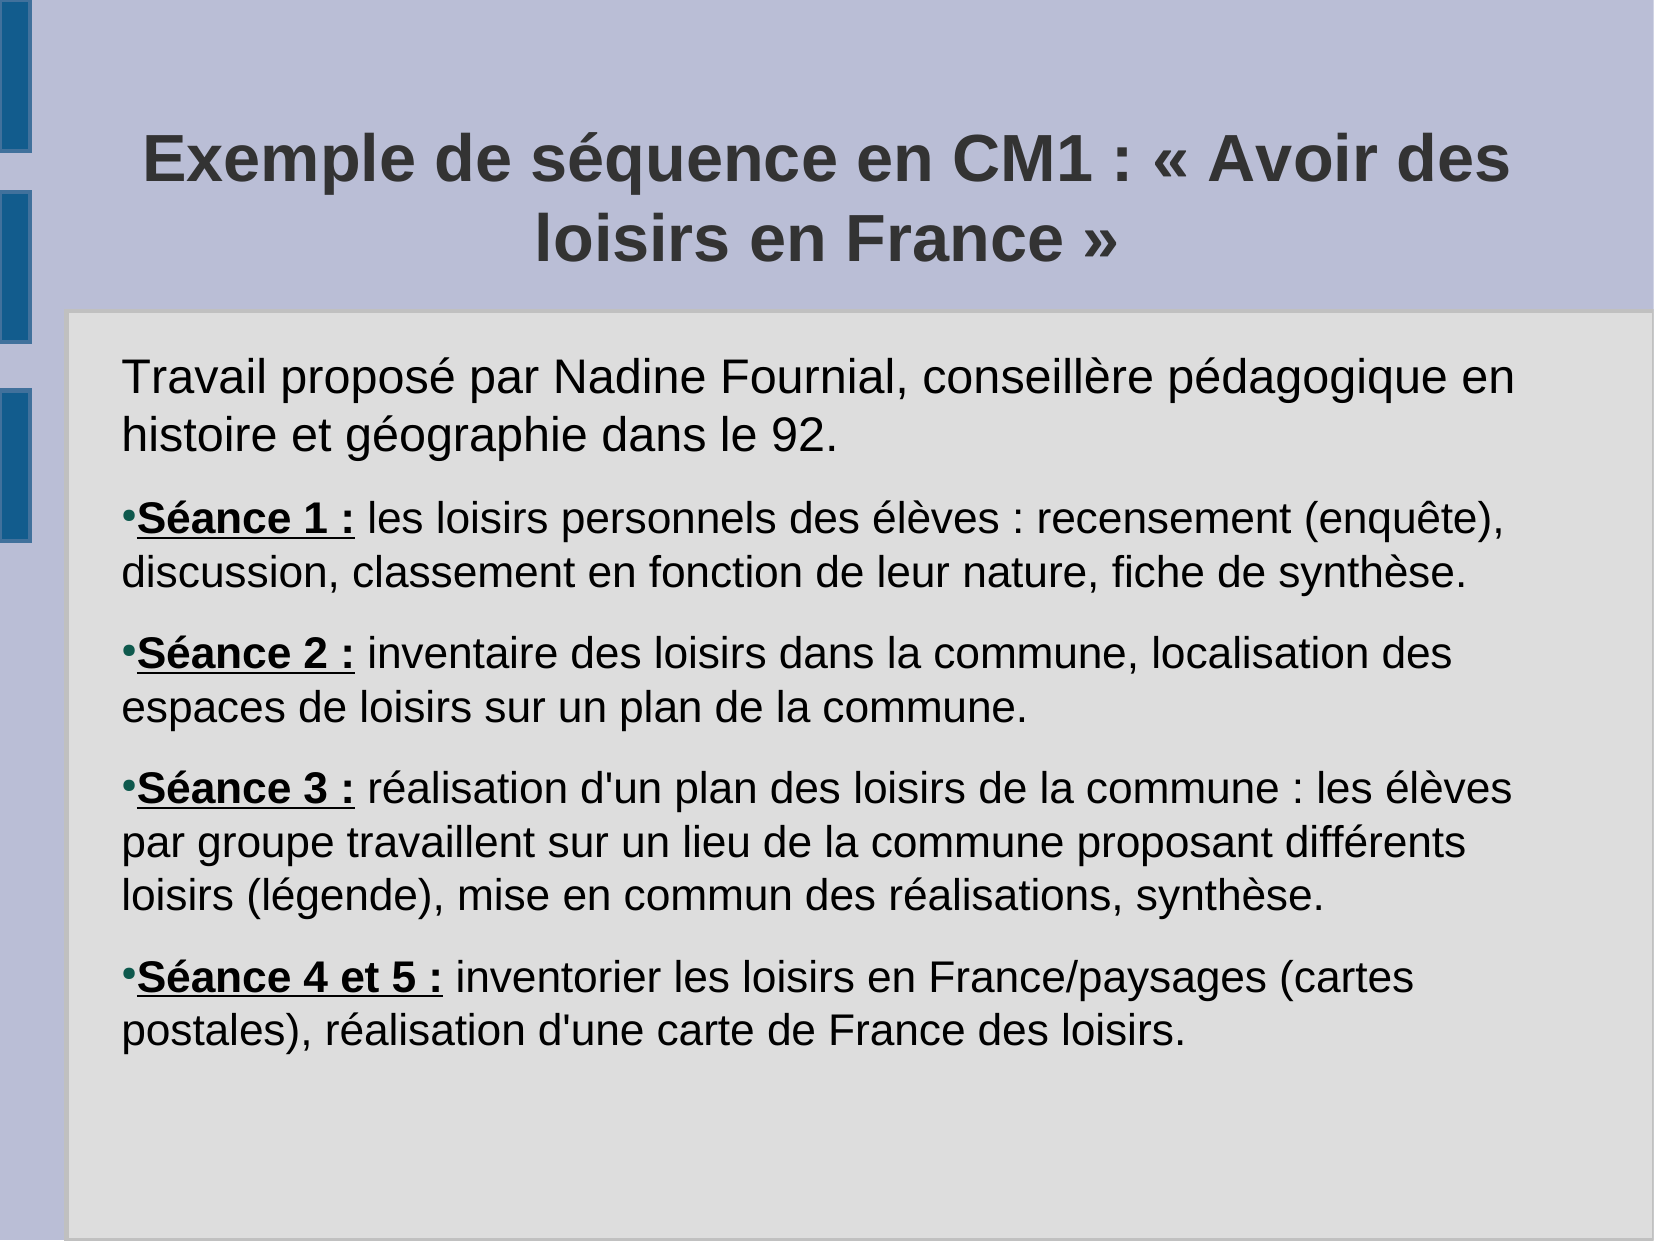

# Exemple de séquence en CM1 : « Avoir des loisirs en France »
Travail proposé par Nadine Fournial, conseillère pédagogique en histoire et géographie dans le 92.
Séance 1 : les loisirs personnels des élèves : recensement (enquête), discussion, classement en fonction de leur nature, fiche de synthèse.
Séance 2 : inventaire des loisirs dans la commune, localisation des espaces de loisirs sur un plan de la commune.
Séance 3 : réalisation d'un plan des loisirs de la commune : les élèves par groupe travaillent sur un lieu de la commune proposant différents loisirs (légende), mise en commun des réalisations, synthèse.
Séance 4 et 5 : inventorier les loisirs en France/paysages (cartes postales), réalisation d'une carte de France des loisirs.